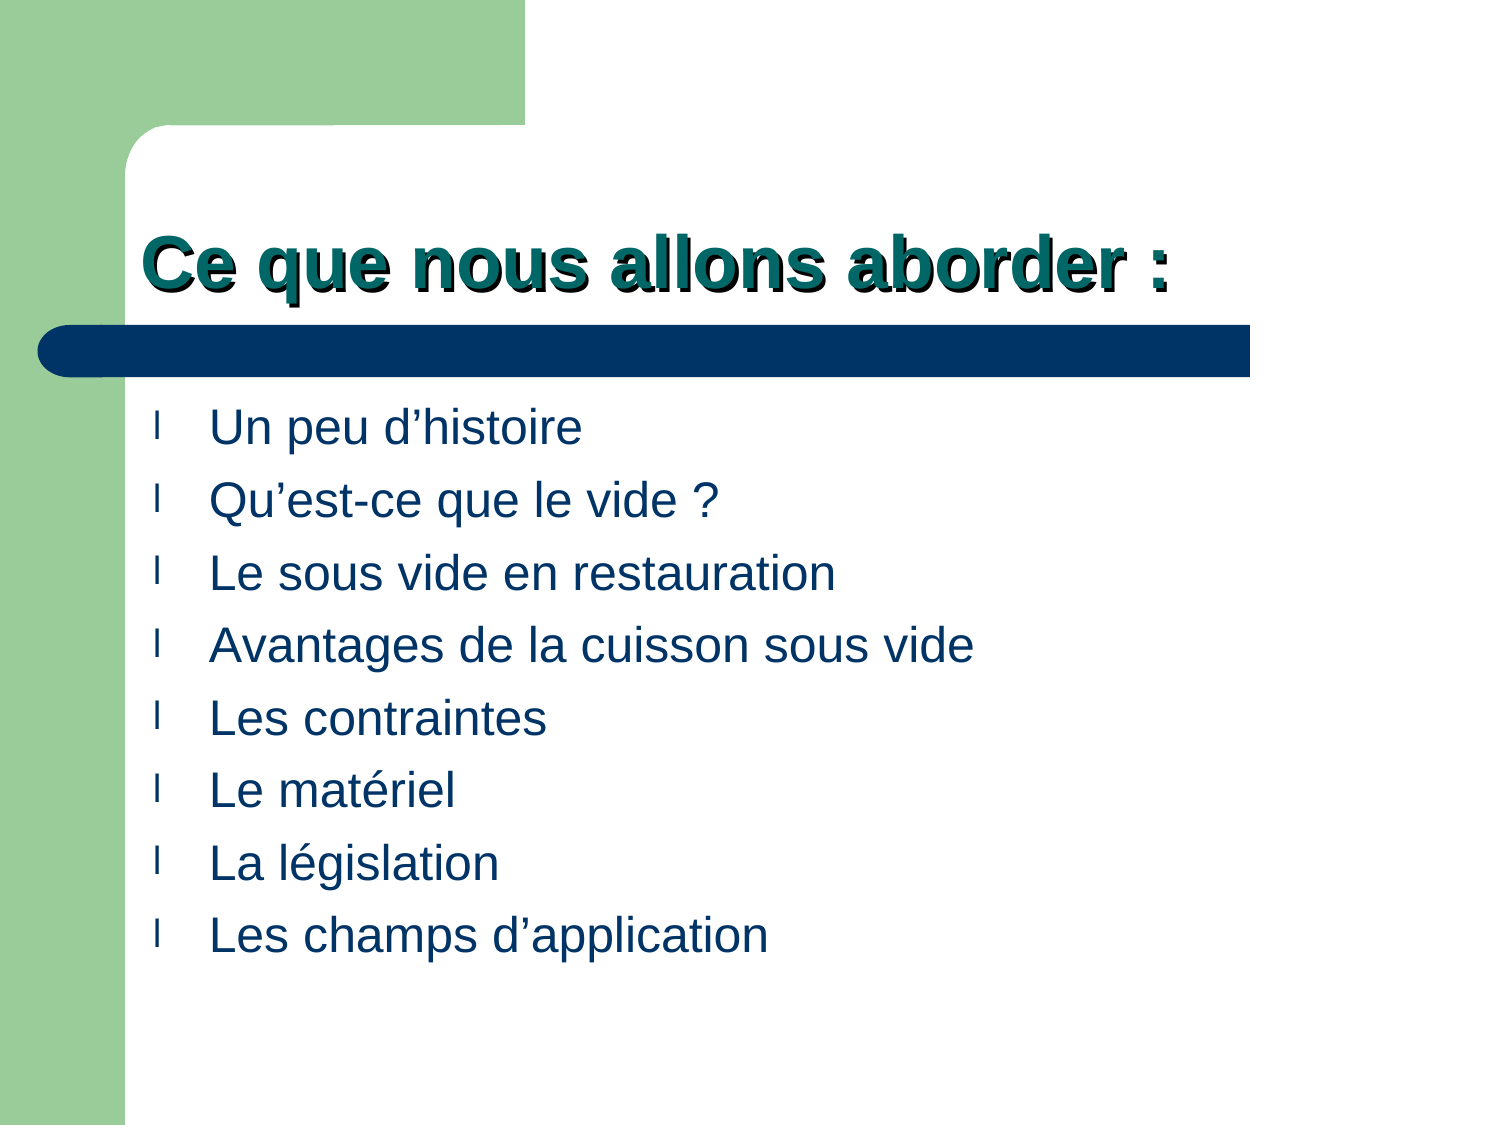

# Ce que nous allons aborder :
Un peu d’histoire
Qu’est-ce que le vide ?
Le sous vide en restauration
Avantages de la cuisson sous vide
Les contraintes
Le matériel
La législation
Les champs d’application